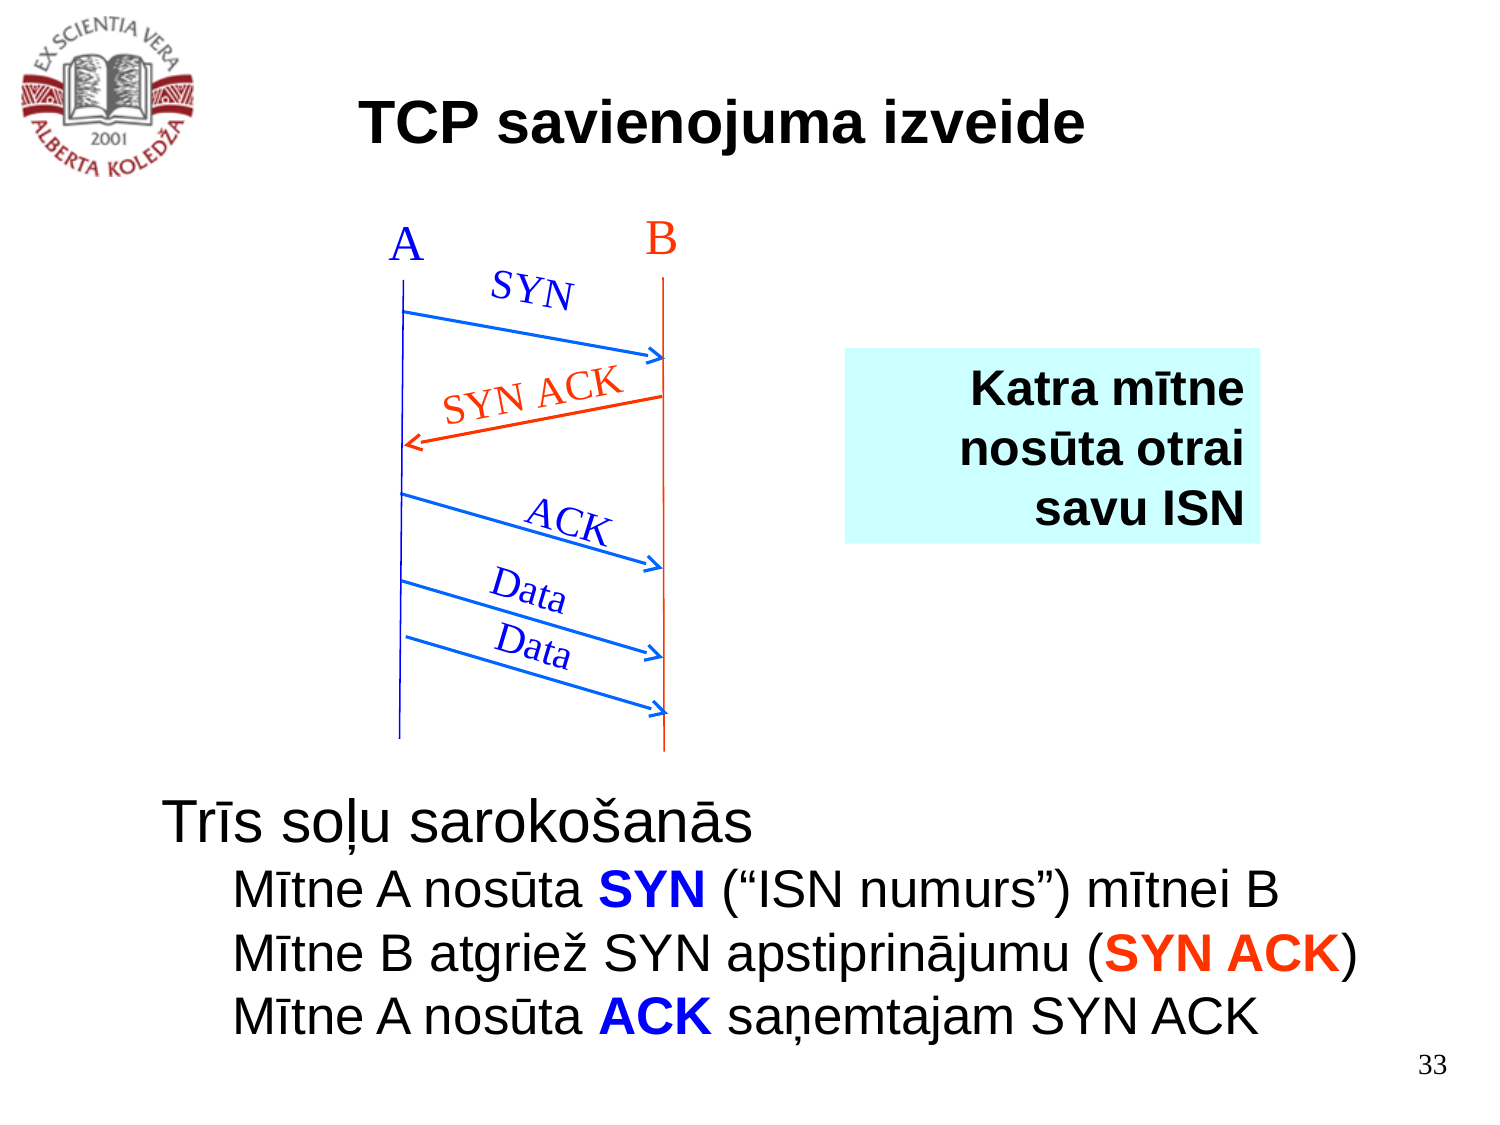

# TCP savienojuma izveide
B
A
SYN
SYN ACK
Katra mītne nosūta otrai savu ISN
ACK
Data
Data
Trīs soļu sarokošanās
Mītne A nosūta SYN (“ISN numurs”) mītnei B
Mītne B atgriež SYN apstiprinājumu (SYN ACK)
Mītne A nosūta ACK saņemtajam SYN ACK